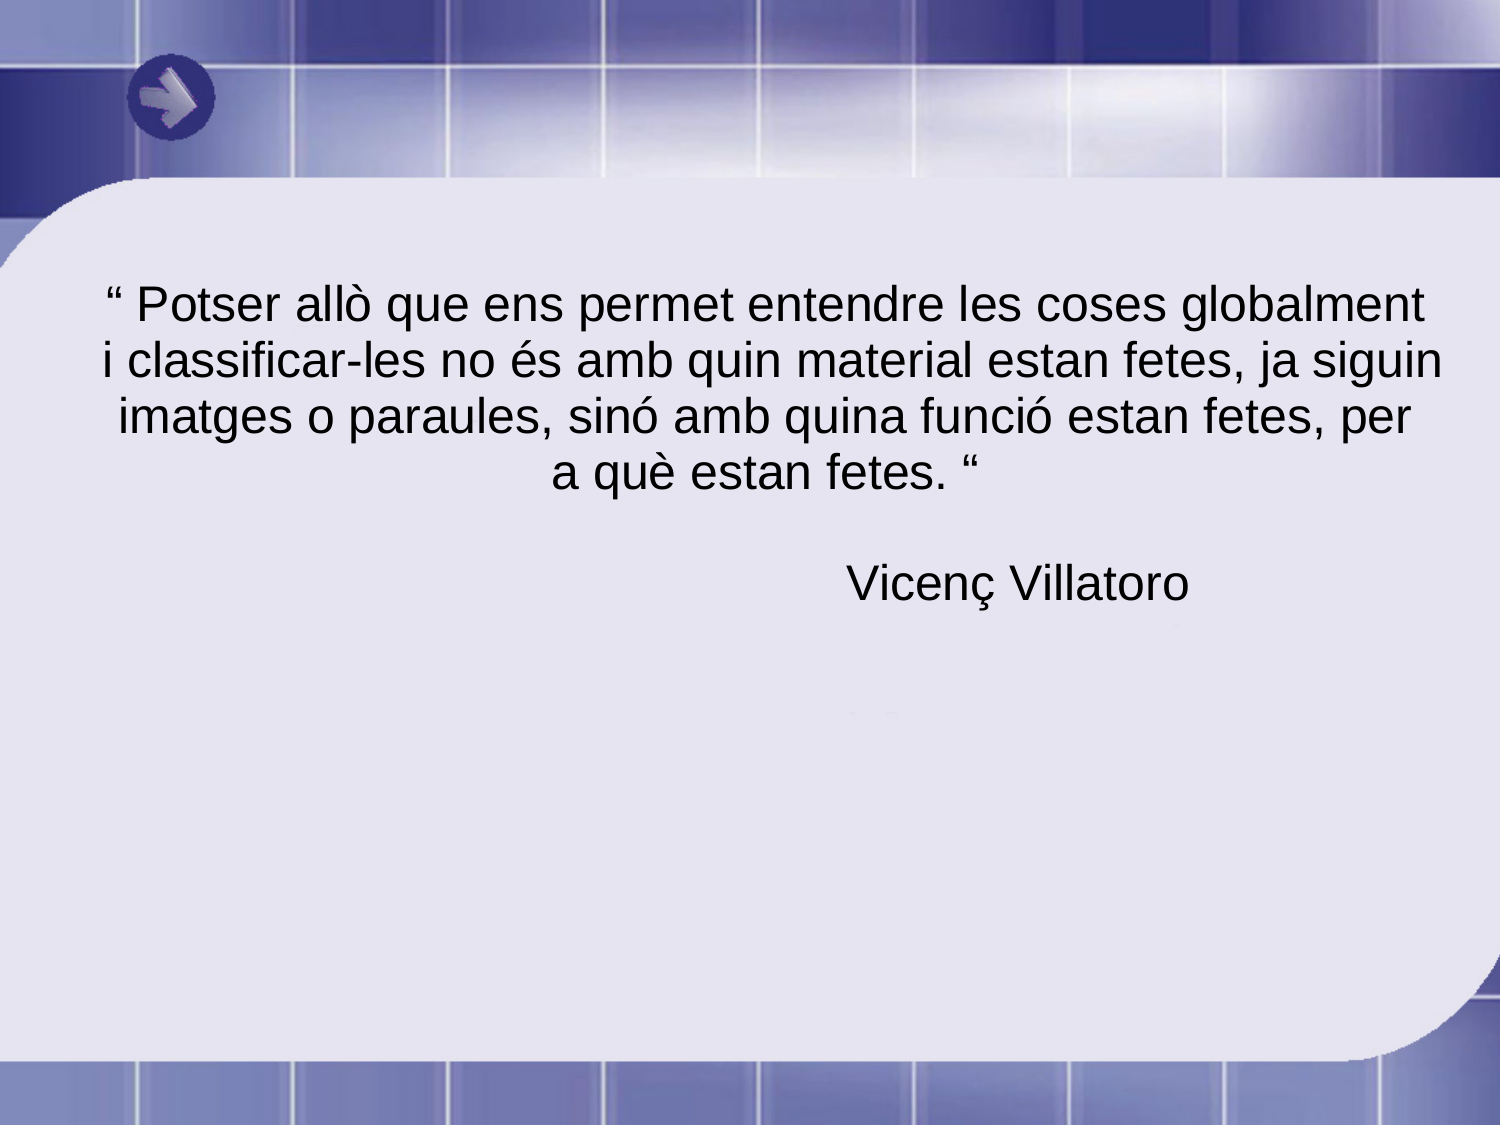

“ Potser allò que ens permet entendre les coses globalment
 i classificar-les no és amb quin material estan fetes, ja siguin
imatges o paraules, sinó amb quina funció estan fetes, per
a què estan fetes. “
 Vicenç Villatoro